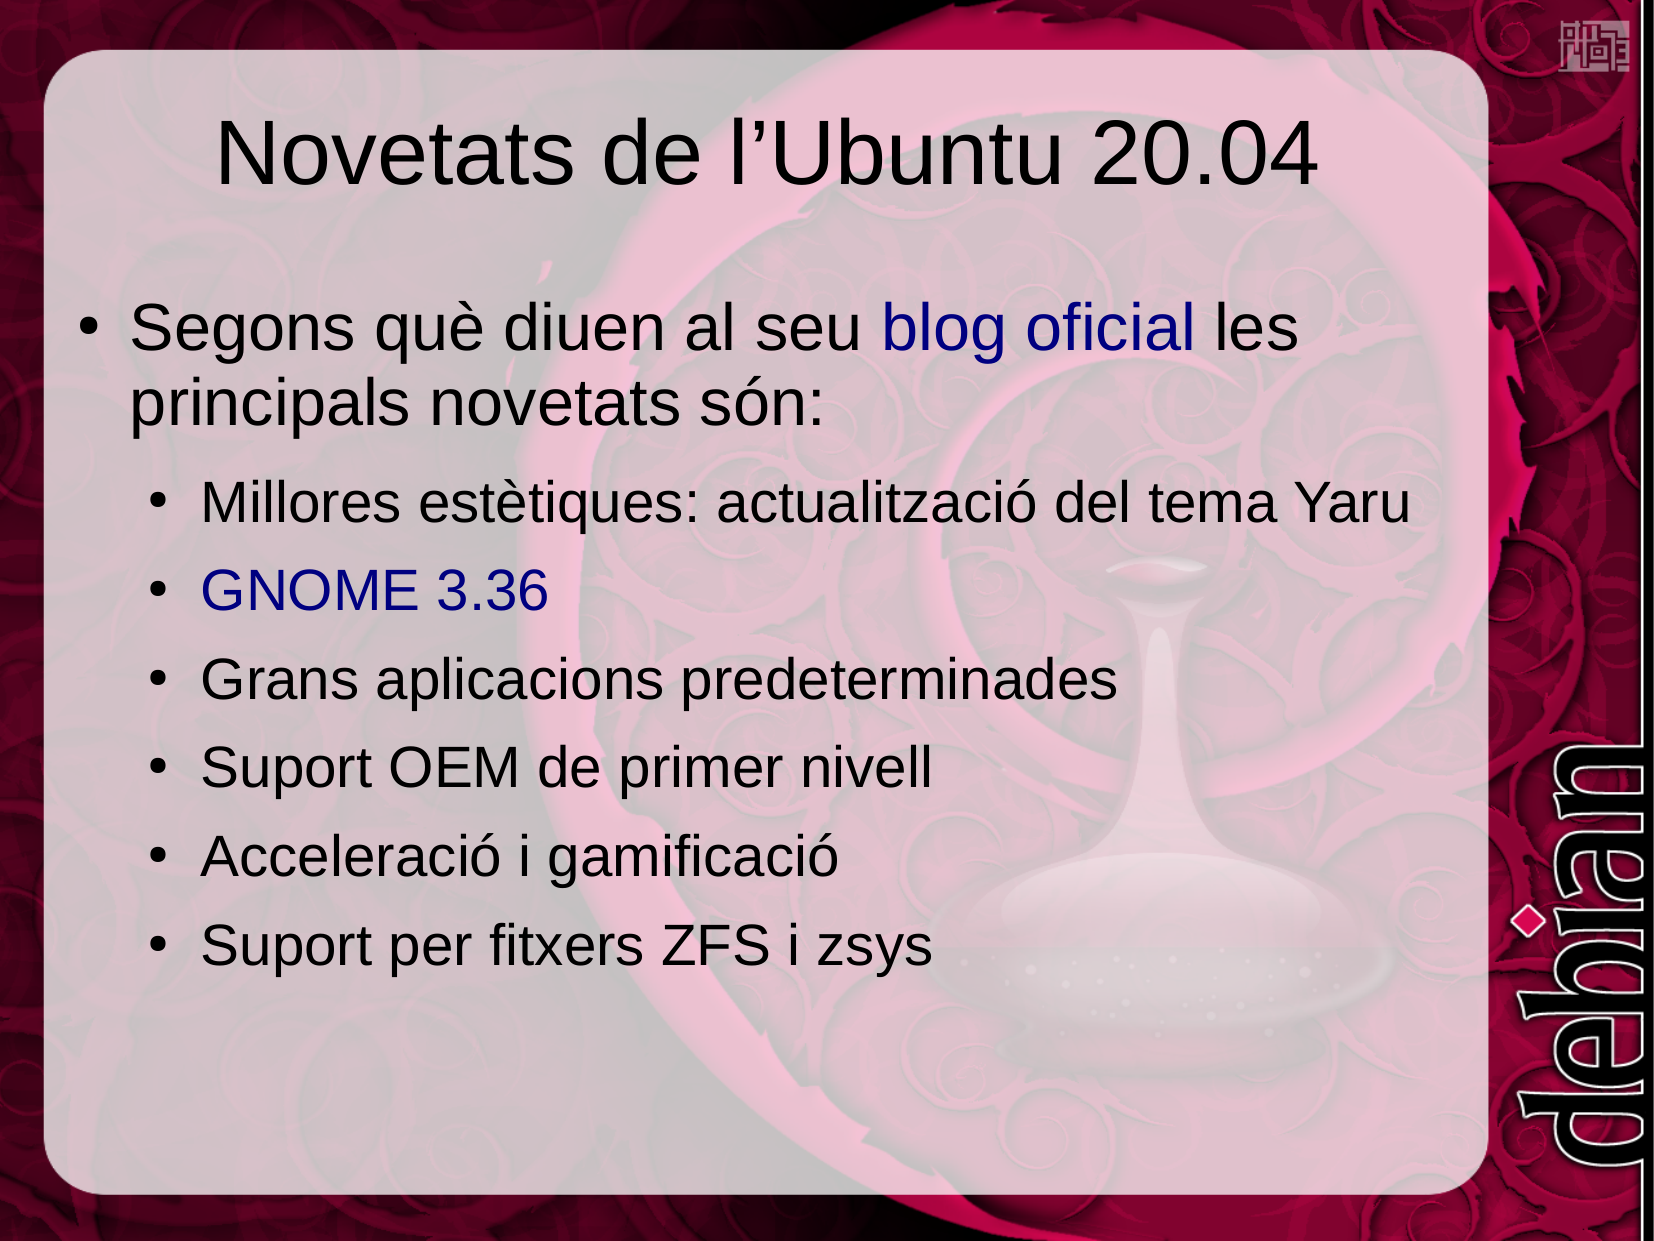

# Novetats de l’Ubuntu 20.04
Segons què diuen al seu blog oficial les principals novetats són:
Millores estètiques: actualització del tema Yaru
GNOME 3.36
Grans aplicacions predeterminades
Suport OEM de primer nivell
Acceleració i gamificació
Suport per fitxers ZFS i zsys